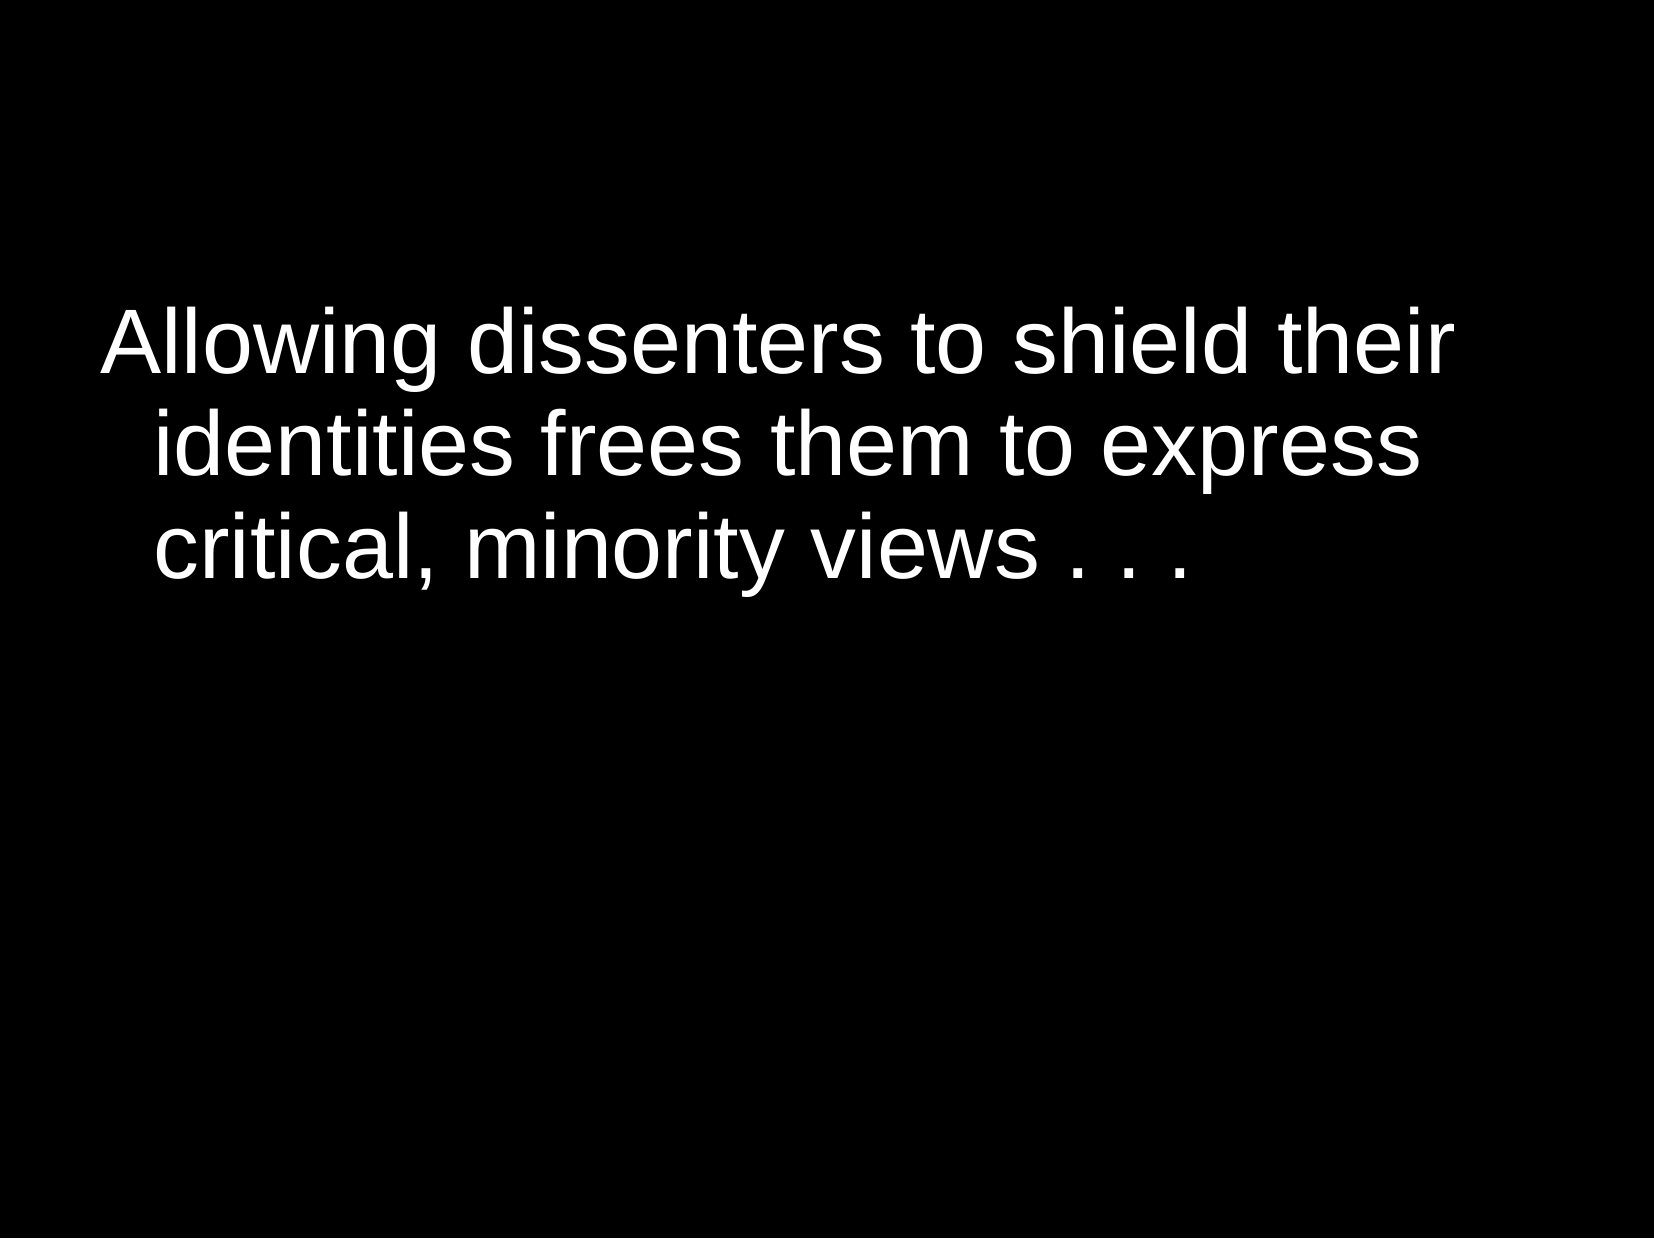

# Allowing dissenters to shield their identities frees them to express critical, minority views . . .